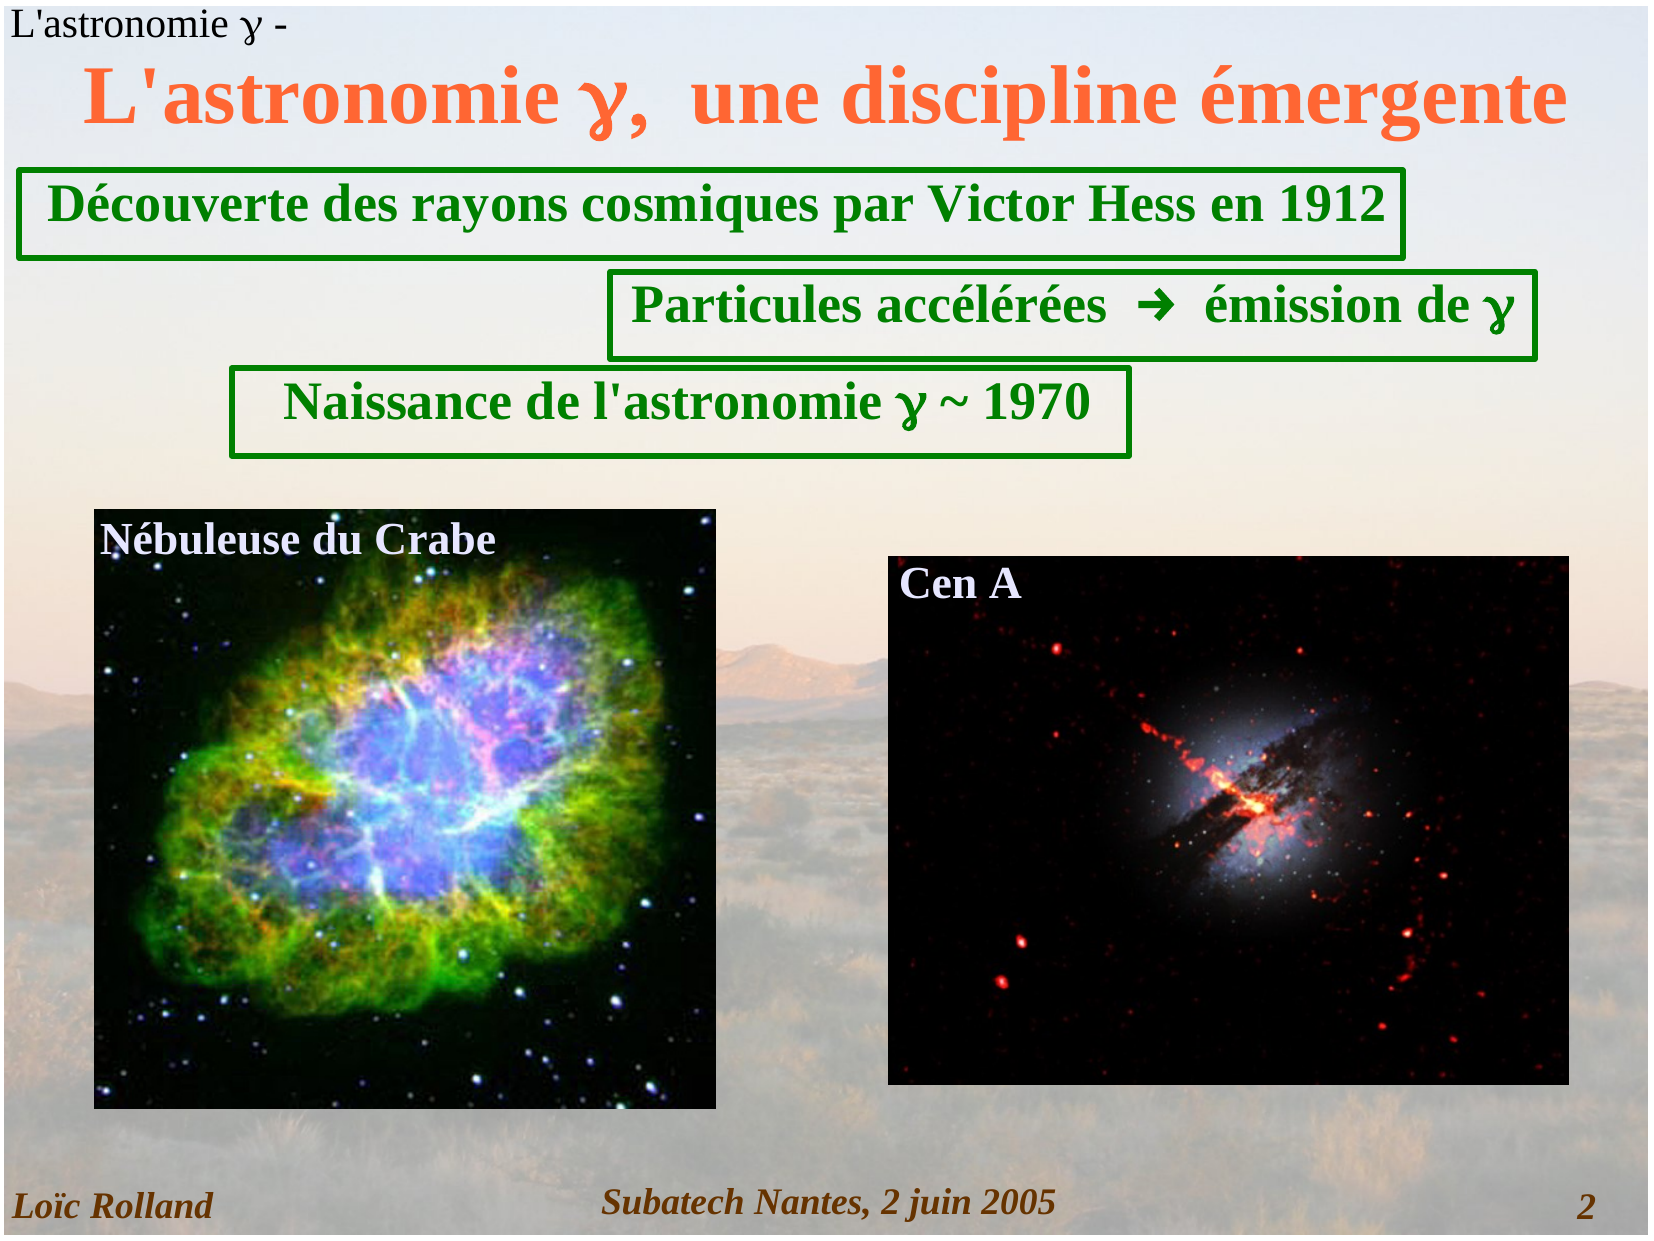

L'astronomie  -
L'astronomie , une discipline émergente
# Découverte des rayons cosmiques par Victor Hess en 1912
Particules accélérées → émission de 
Naissance de l'astronomie  ~ 1970
Nébuleuse du Crabe
Cen A